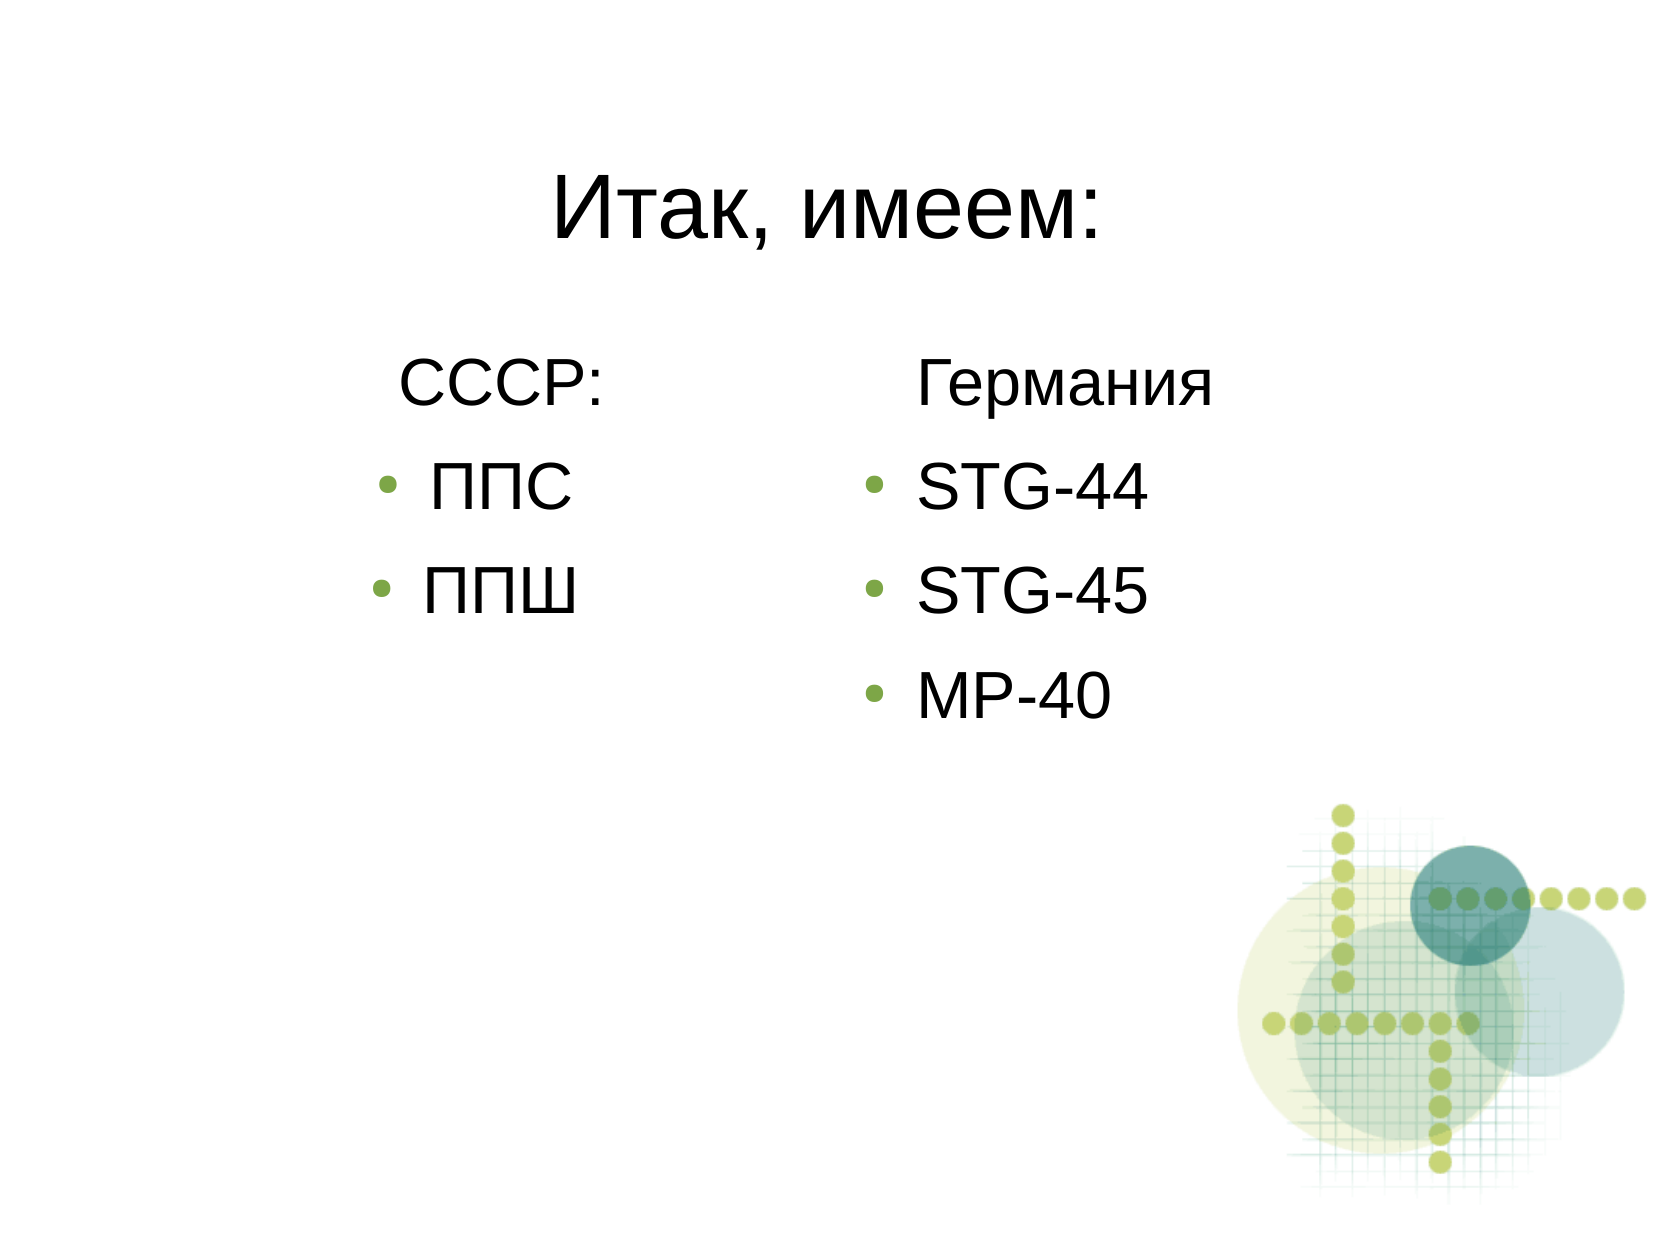

# Итак, имеем:
СССР:
ППС
ППШ
Германия
STG-44
STG-45
MP-40